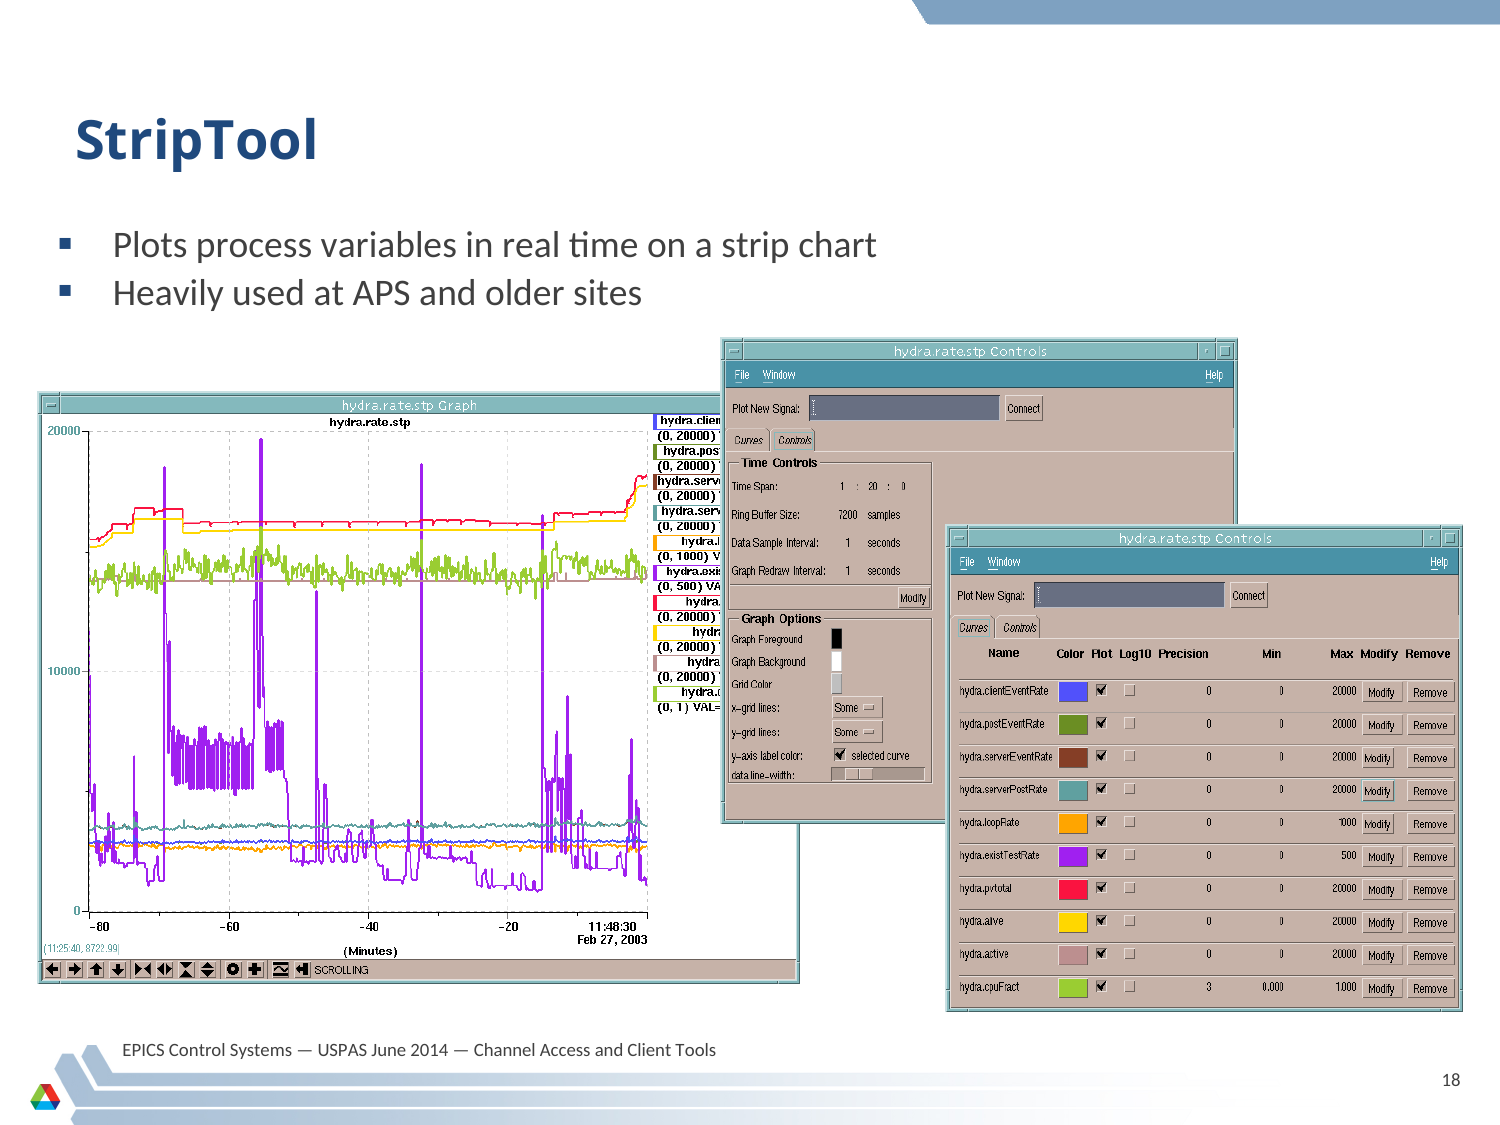

# StripTool
Plots process variables in real time on a strip chart
Heavily used at APS and older sites
EPICS Control Systems — USPAS June 2014 — Channel Access and Client Tools
18